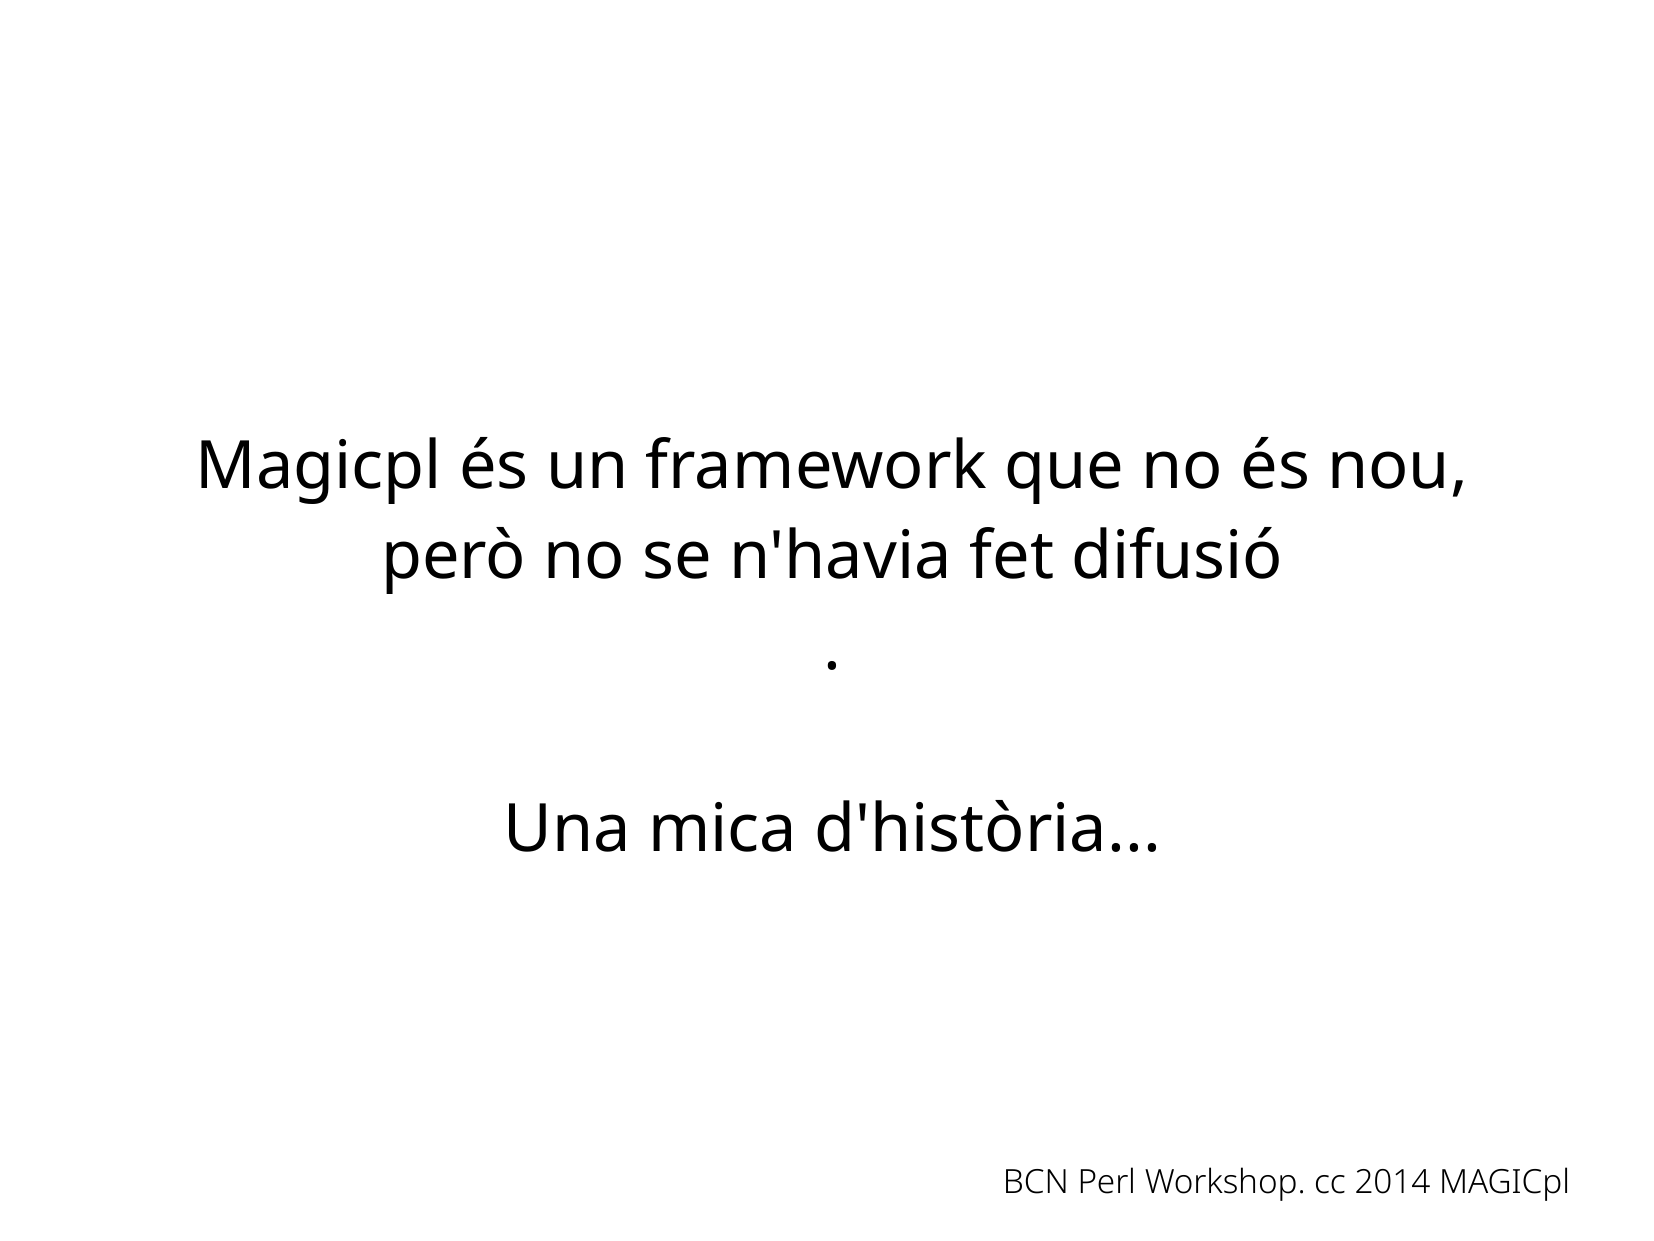

Magicpl és un framework que no és nou,
però no se n'havia fet difusió
.
Una mica d'història...
# BCN Perl Workshop. cc 2014 MAGICpl